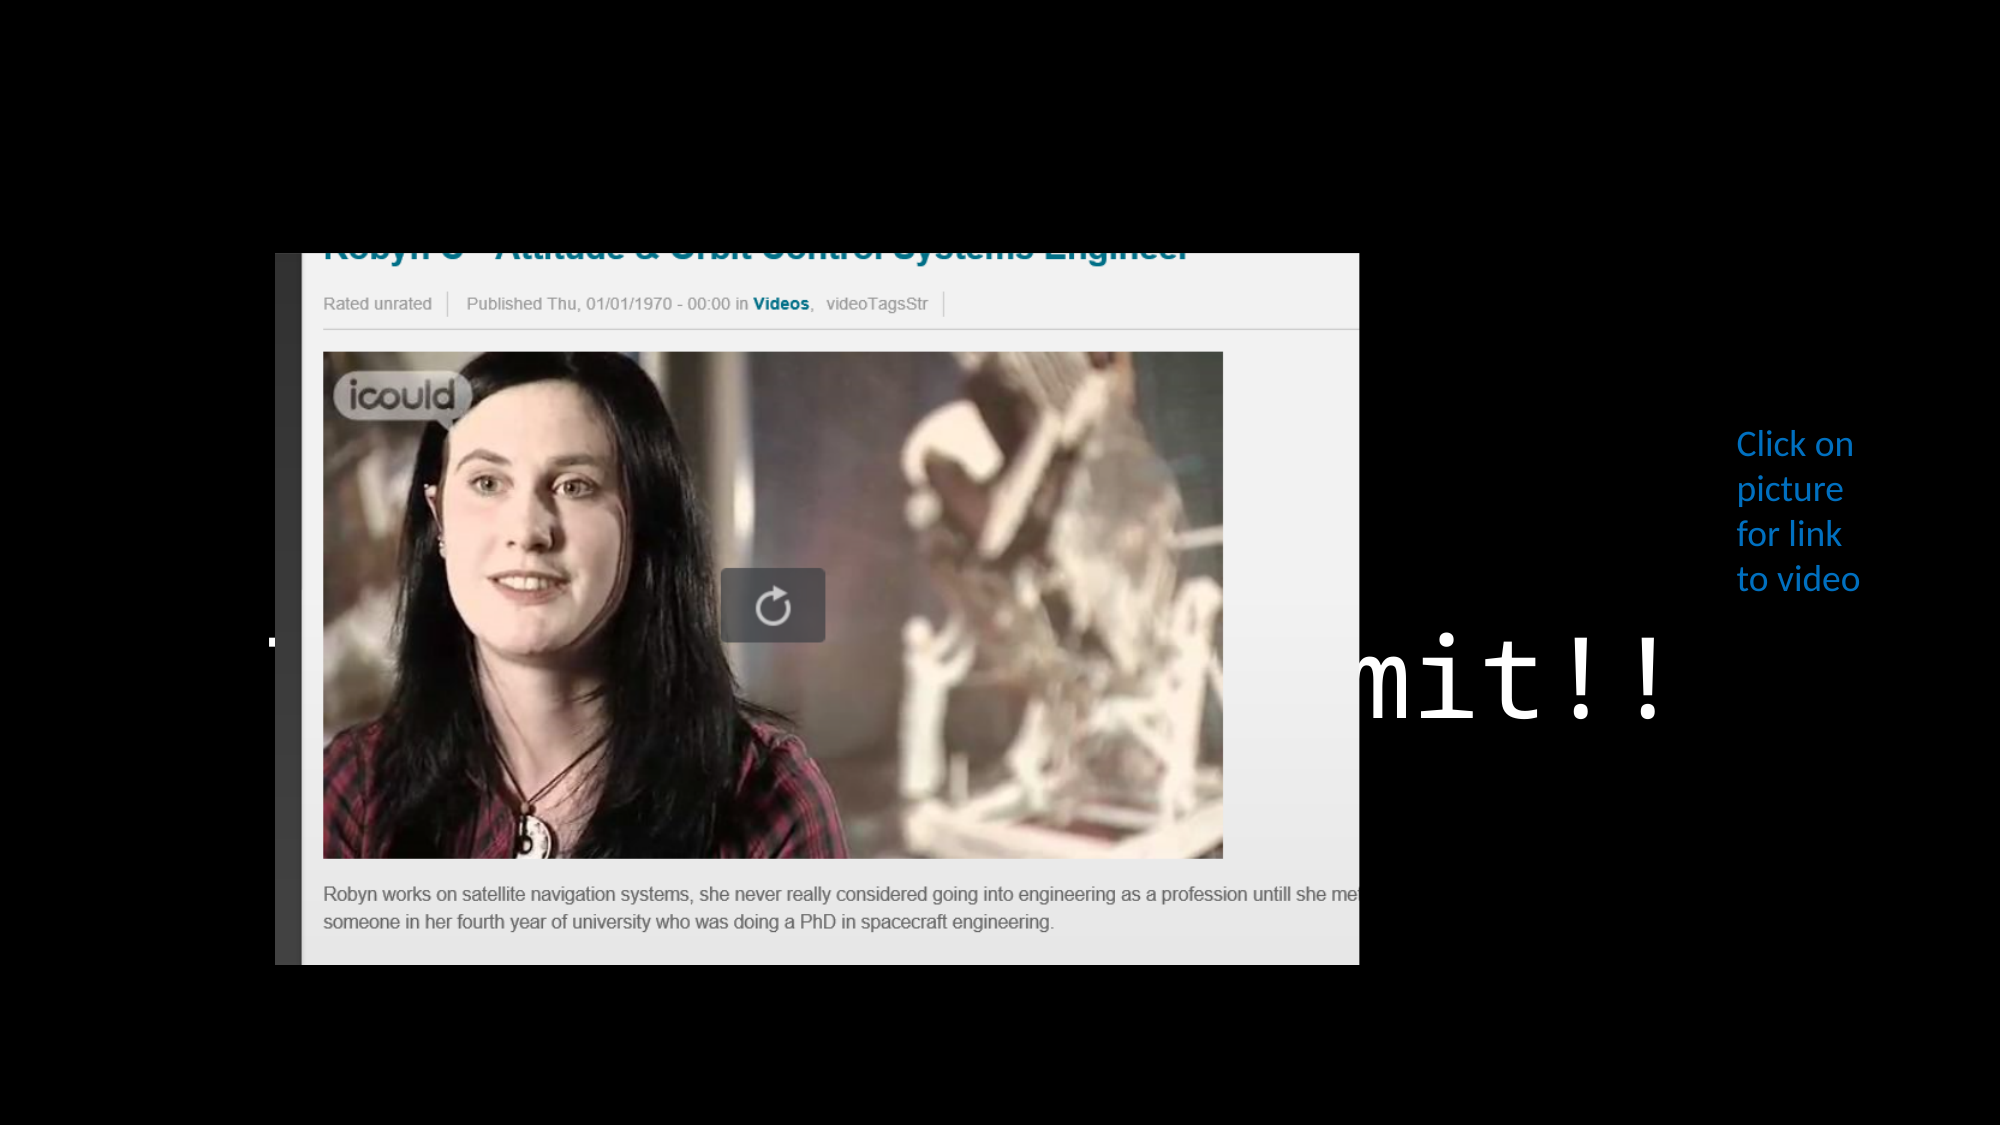

# The Sky’s the Limit!!
Click on picture for link to video